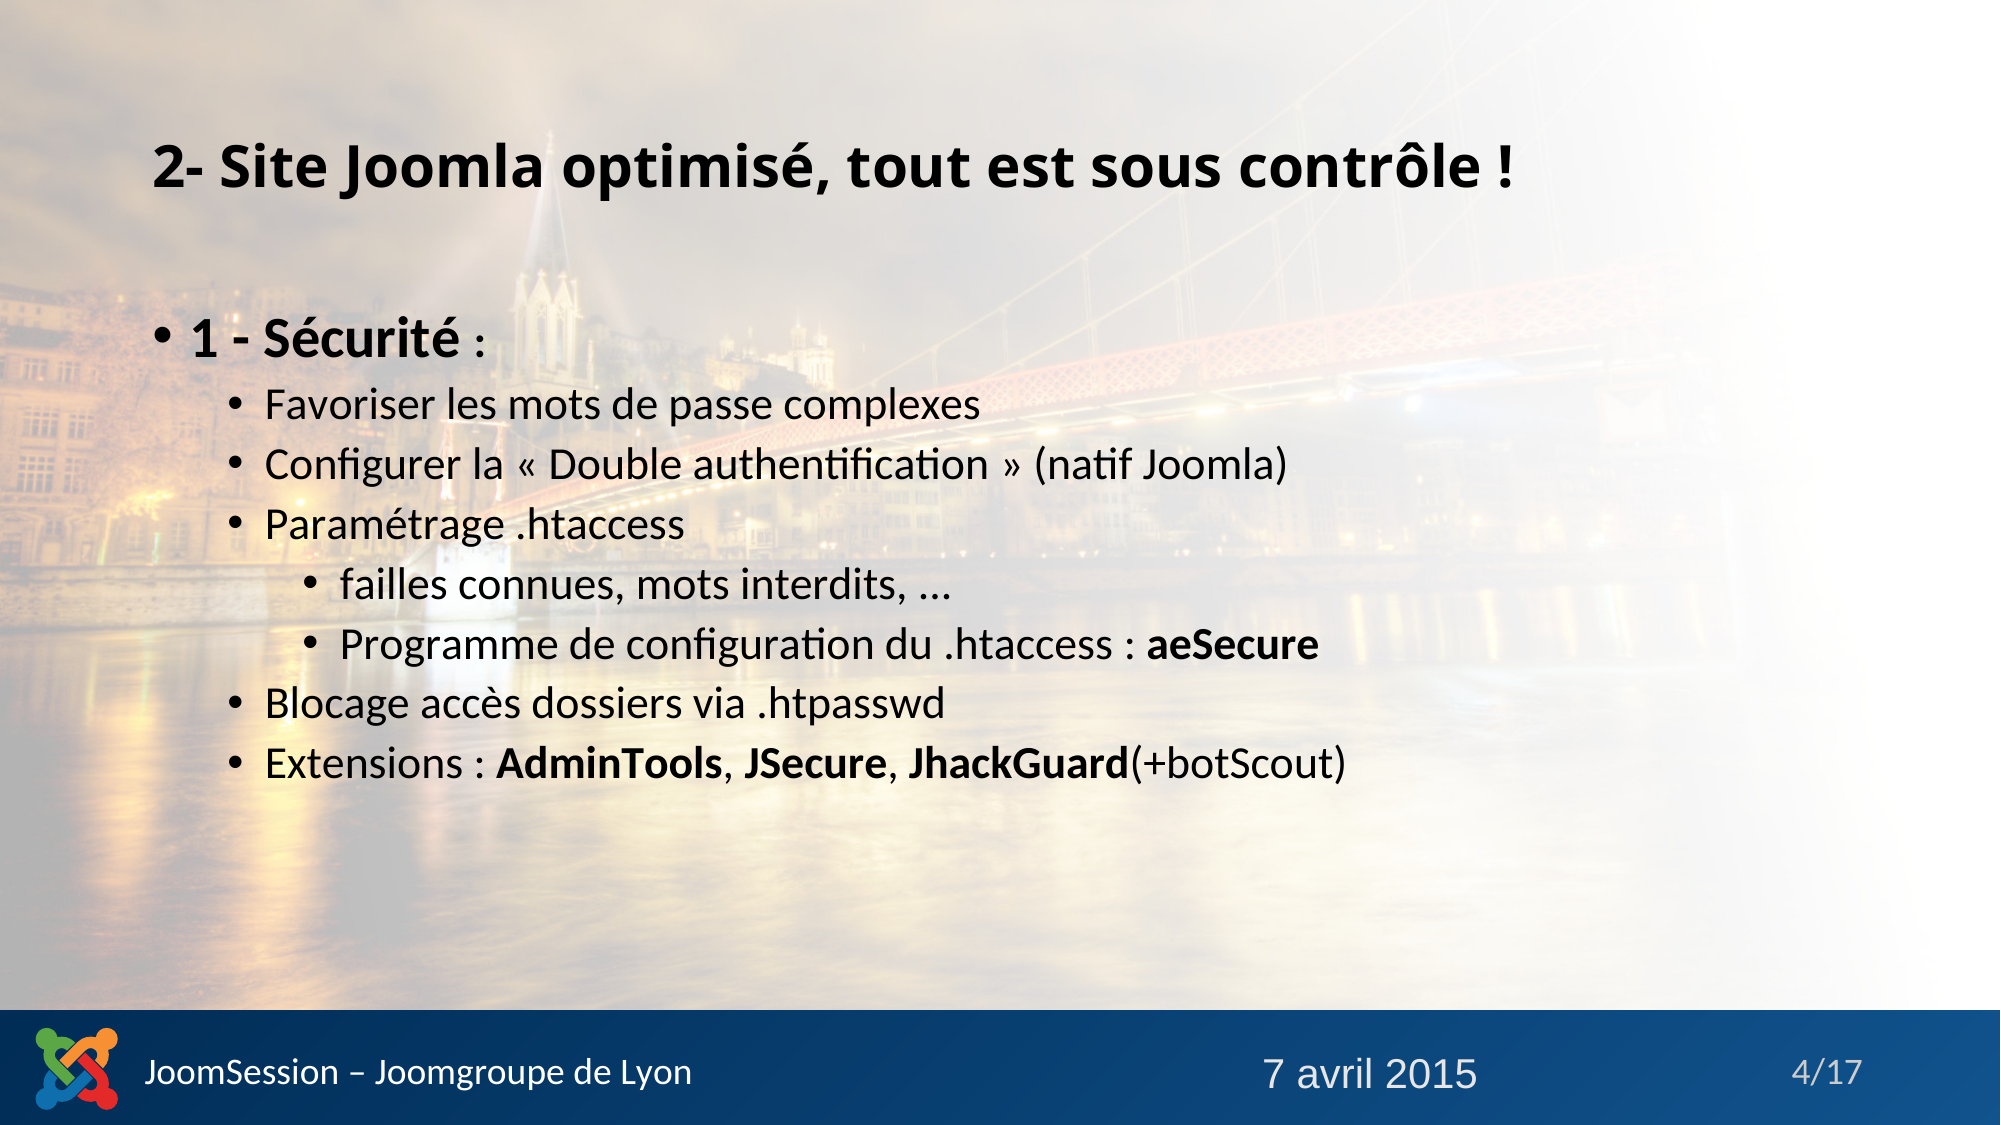

# 2- Site Joomla optimisé, tout est sous contrôle !
1 - Sécurité :
Favoriser les mots de passe complexes
Configurer la « Double authentification » (natif Joomla)
Paramétrage .htaccess
failles connues, mots interdits, ...
Programme de configuration du .htaccess : aeSecure
Blocage accès dossiers via .htpasswd
Extensions : AdminTools, JSecure, JhackGuard(+botScout)
4